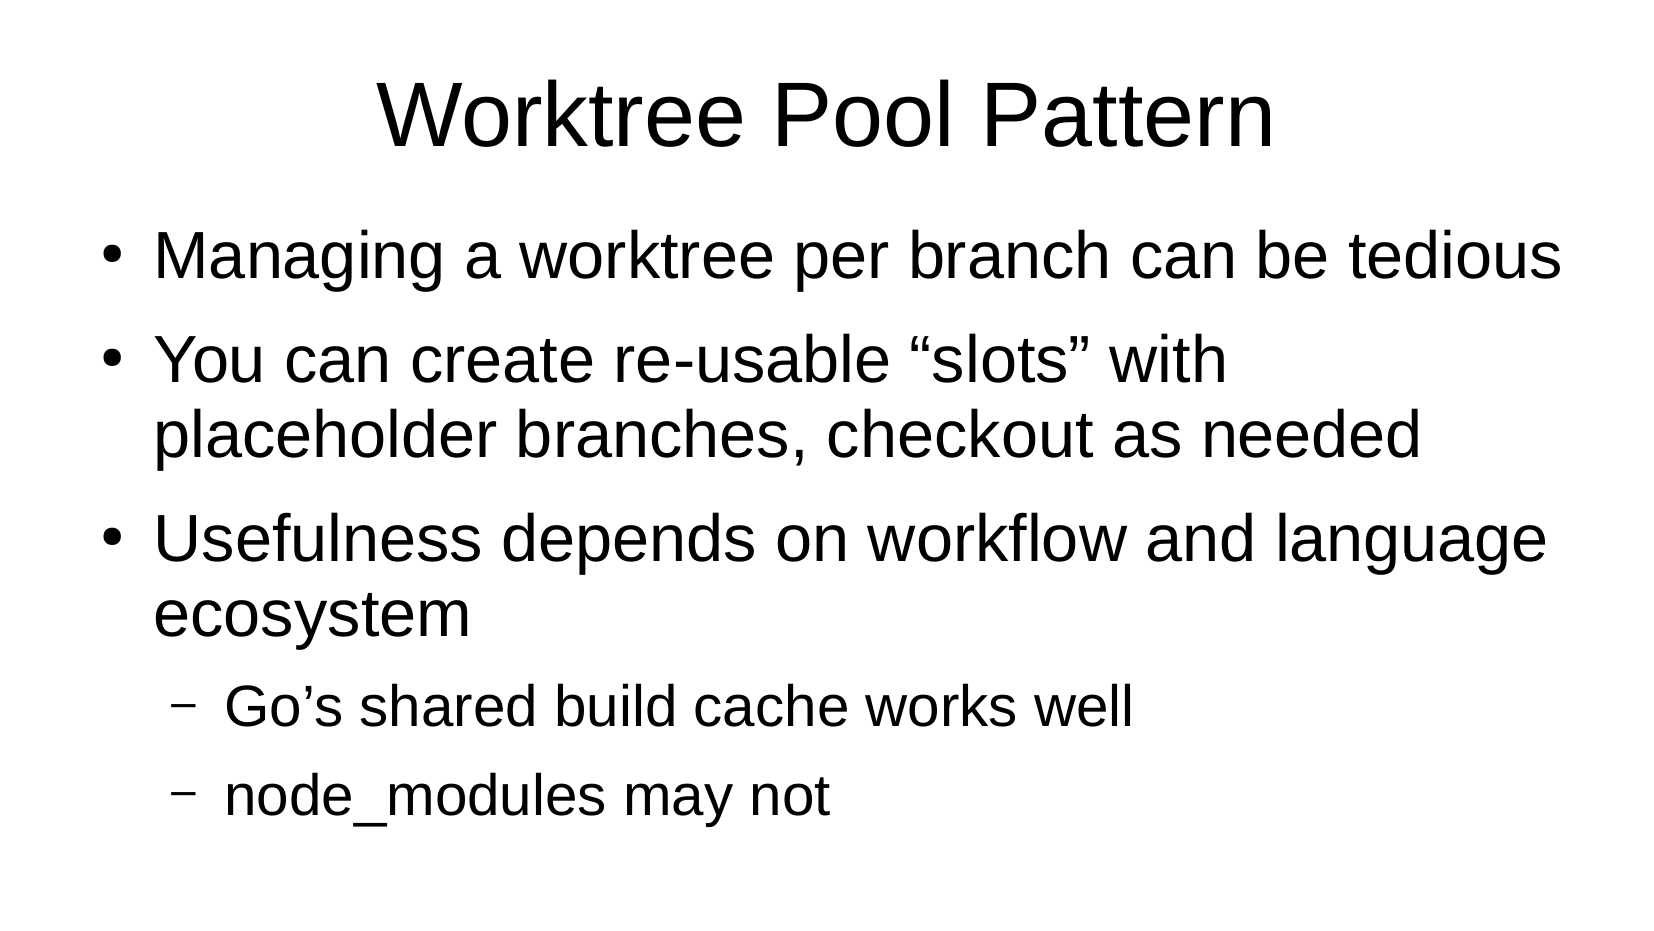

# Worktree Pool Pattern
Managing a worktree per branch can be tedious
You can create re-usable “slots” with placeholder branches, checkout as needed
Usefulness depends on workflow and language ecosystem
Go’s shared build cache works well
node_modules may not